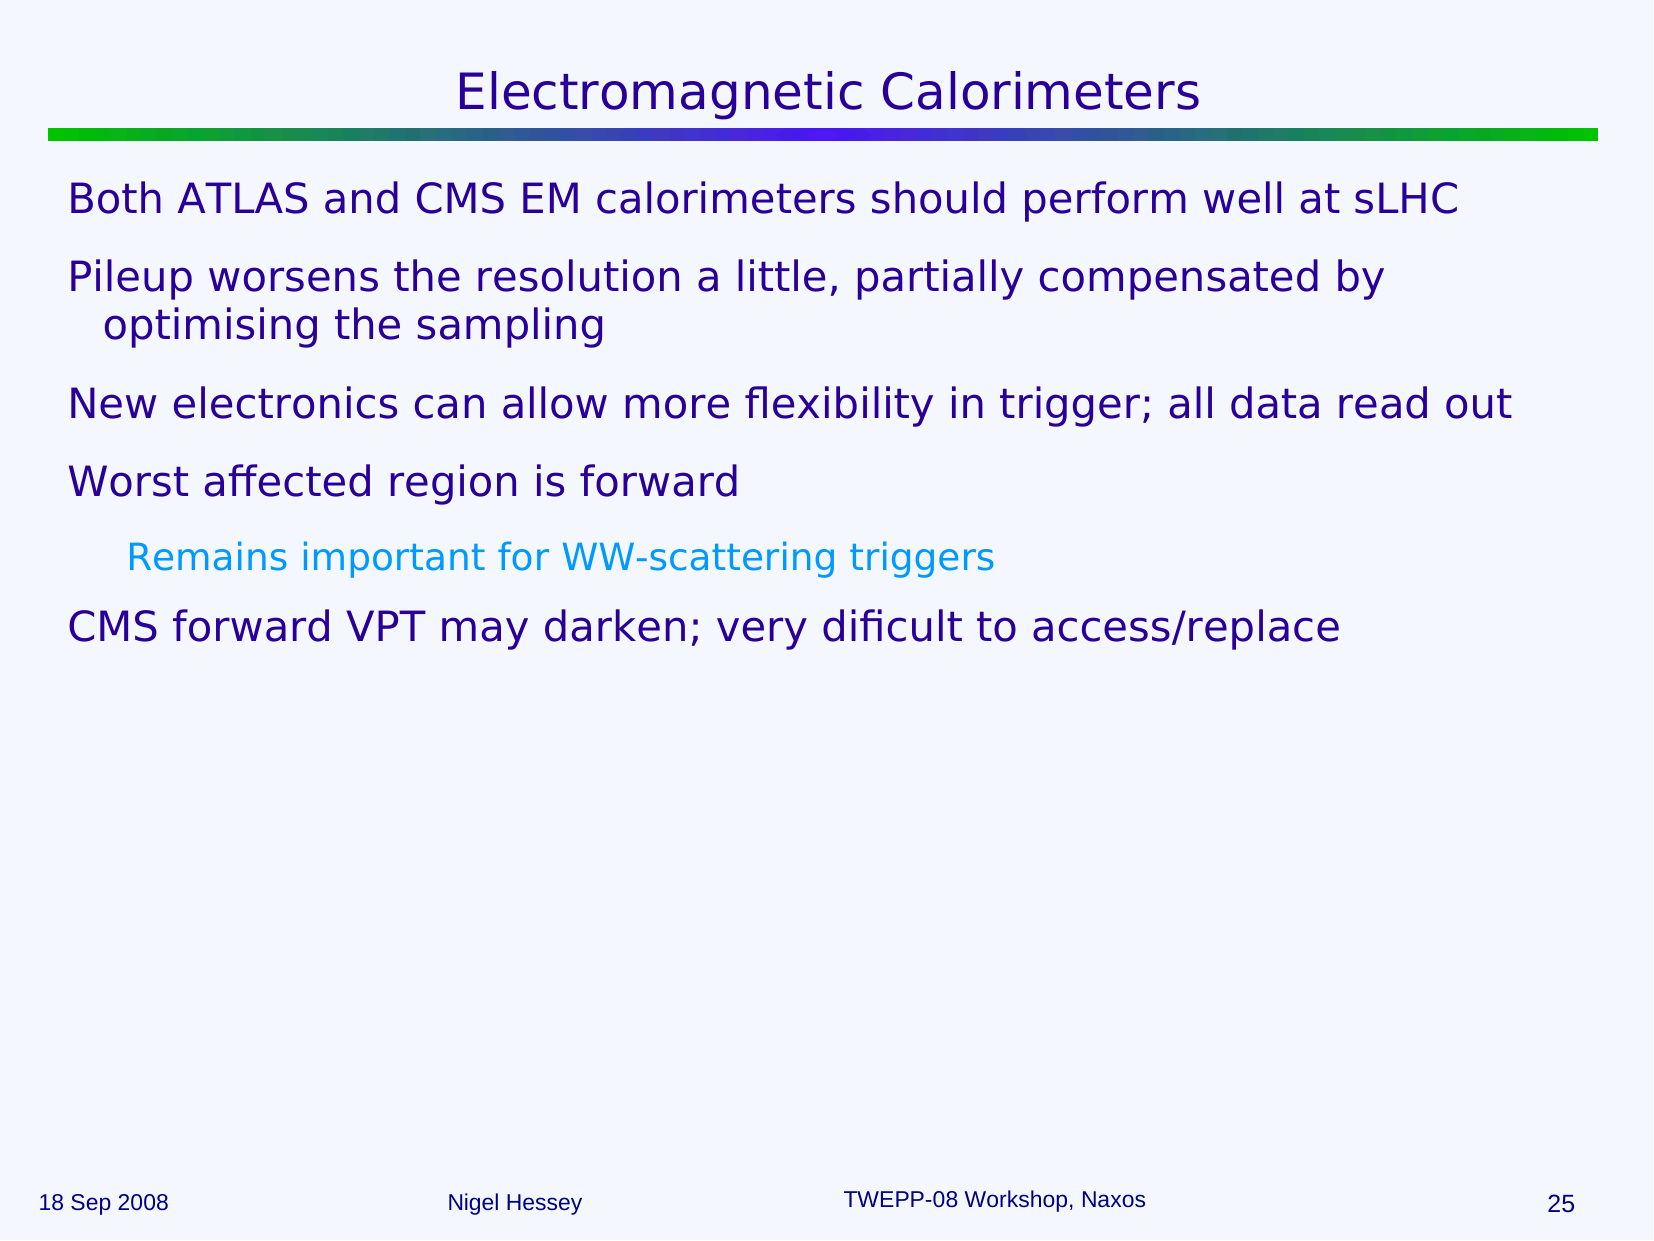

# Electromagnetic Calorimeters
Both ATLAS and CMS EM calorimeters should perform well at sLHC
Pileup worsens the resolution a little, partially compensated by optimising the sampling
New electronics can allow more flexibility in trigger; all data read out
Worst affected region is forward
Remains important for WW-scattering triggers
CMS forward VPT may darken; very dificult to access/replace